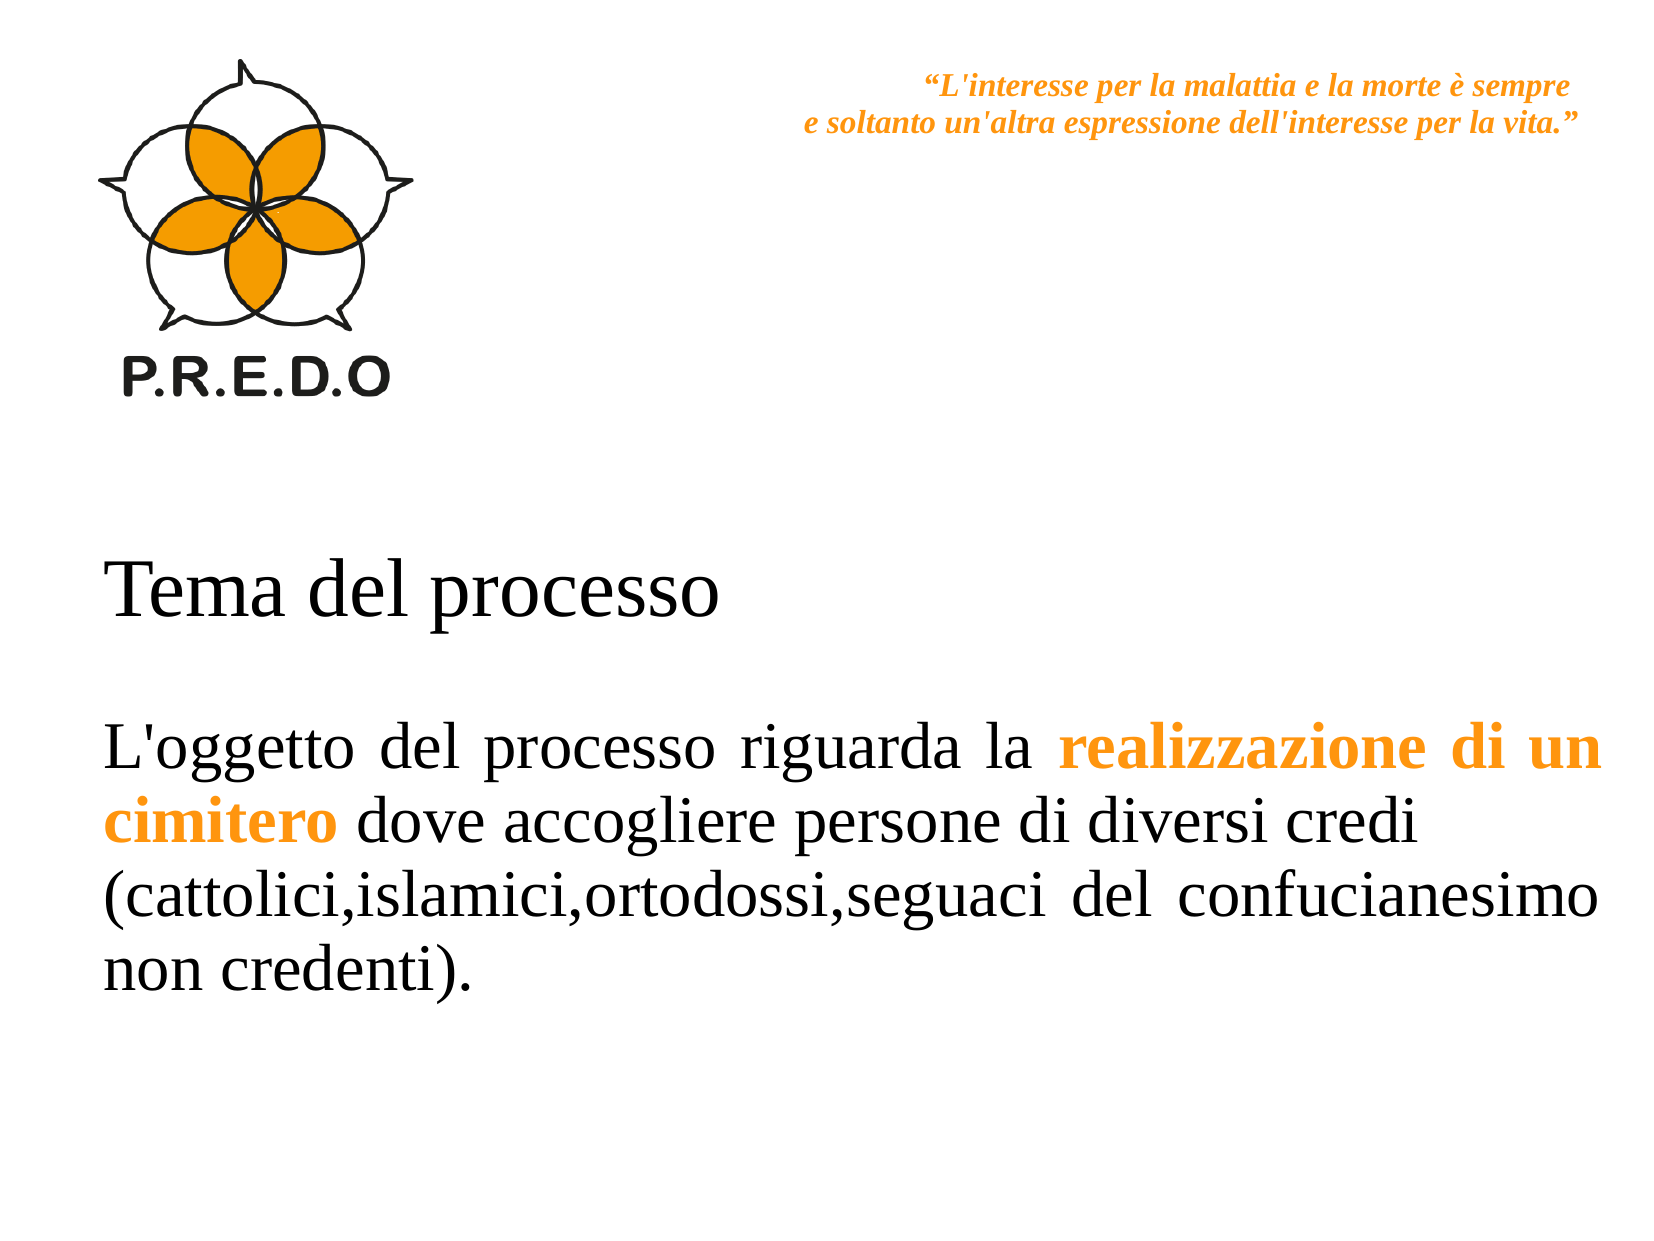

“L'interesse per la malattia e la morte è sempre
e soltanto un'altra espressione dell'interesse per la vita.”
Tema del processo
L'oggetto del processo riguarda la realizzazione di un cimitero dove accogliere persone di diversi credi
(cattolici,islamici,ortodossi,seguaci del confucianesimo non credenti).